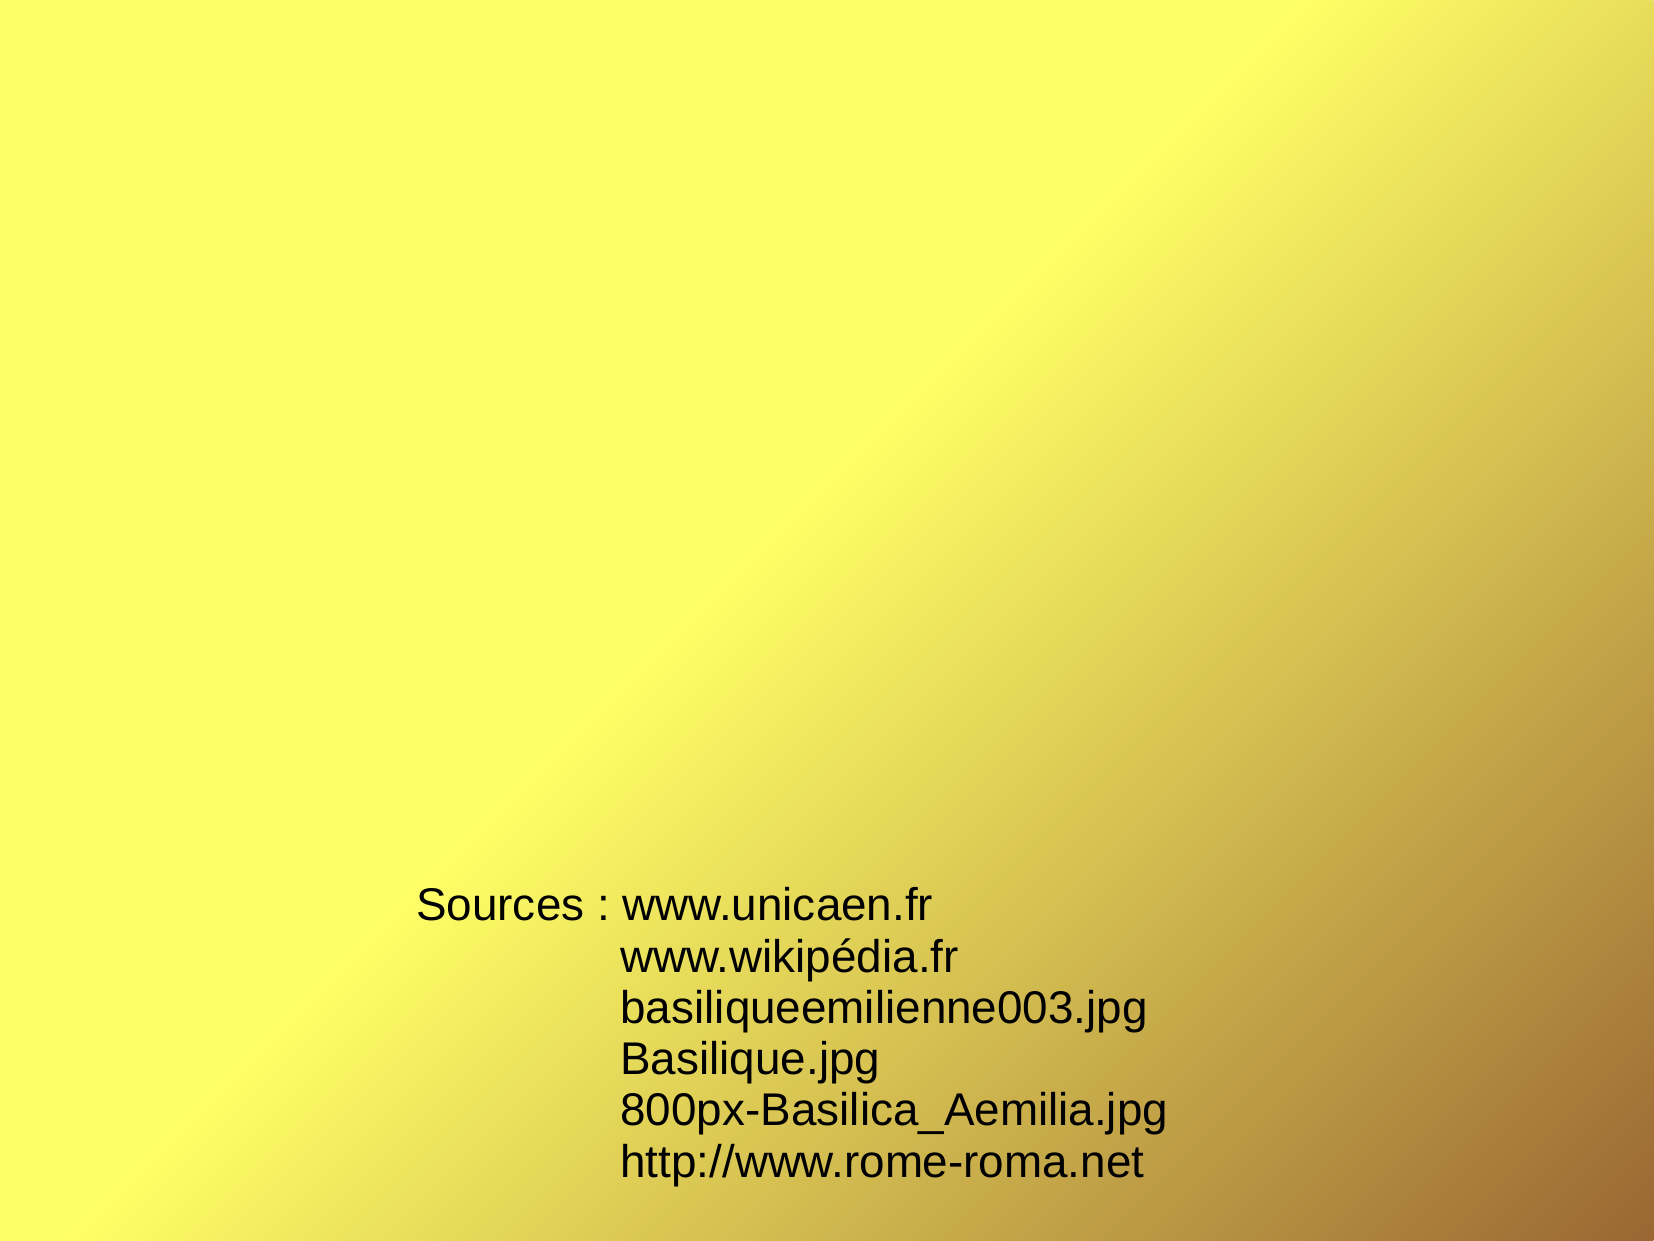

Sources : www.unicaen.fr
 www.wikipédia.fr
 basiliqueemilienne003.jpg
 Basilique.jpg
 800px-Basilica_Aemilia.jpg
 http://www.rome-roma.net